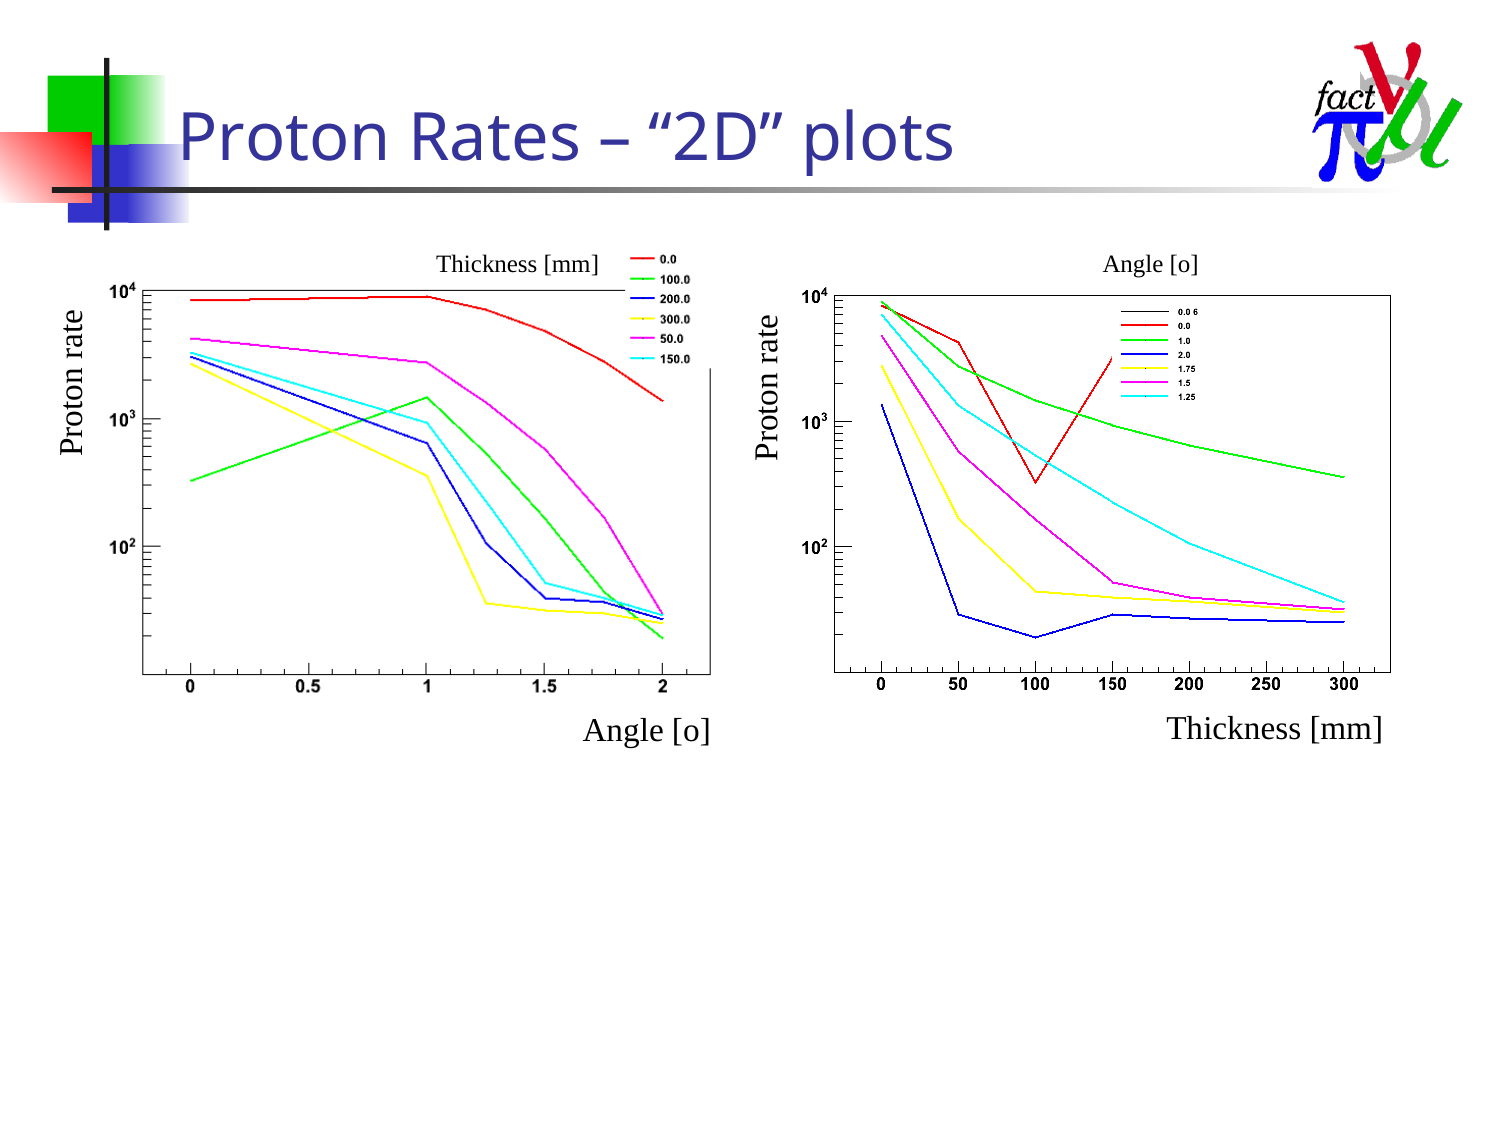

# Proton Rates – “2D” plots
Angle [o]
Thickness [mm]
Proton rate
Proton rate
Thickness [mm]
Angle [o]